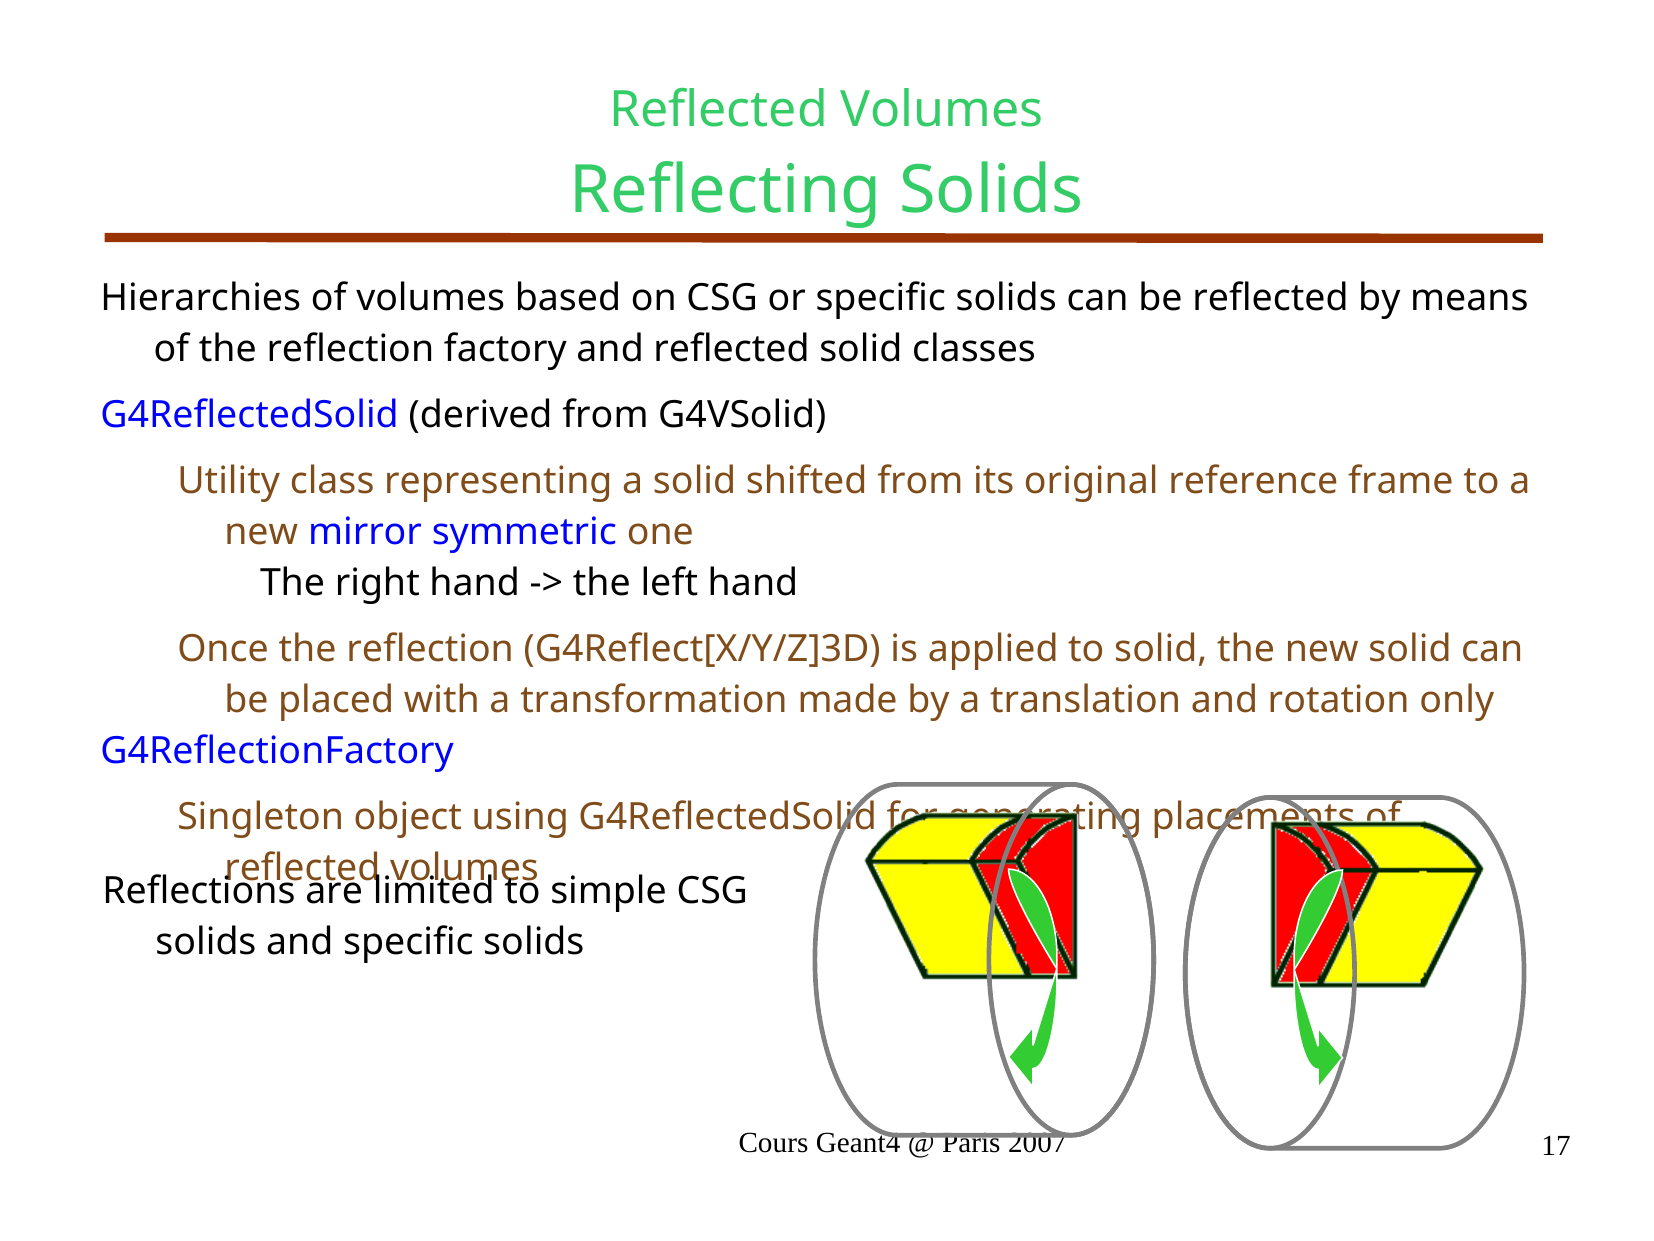

# Reflected Volumes Reflecting Solids
Hierarchies of volumes based on CSG or specific solids can be reflected by means of the reflection factory and reflected solid classes
G4ReflectedSolid (derived from G4VSolid)
Utility class representing a solid shifted from its original reference frame to a new mirror symmetric one
The right hand -> the left hand
Once the reflection (G4Reflect[X/Y/Z]3D) is applied to solid, the new solid can be placed with a transformation made by a translation and rotation only
G4ReflectionFactory
Singleton object using G4ReflectedSolid for generating placements of reflected volumes
Reflections are limited to simple CSG solids and specific solids
Cours Geant4 @ Paris 2007
17